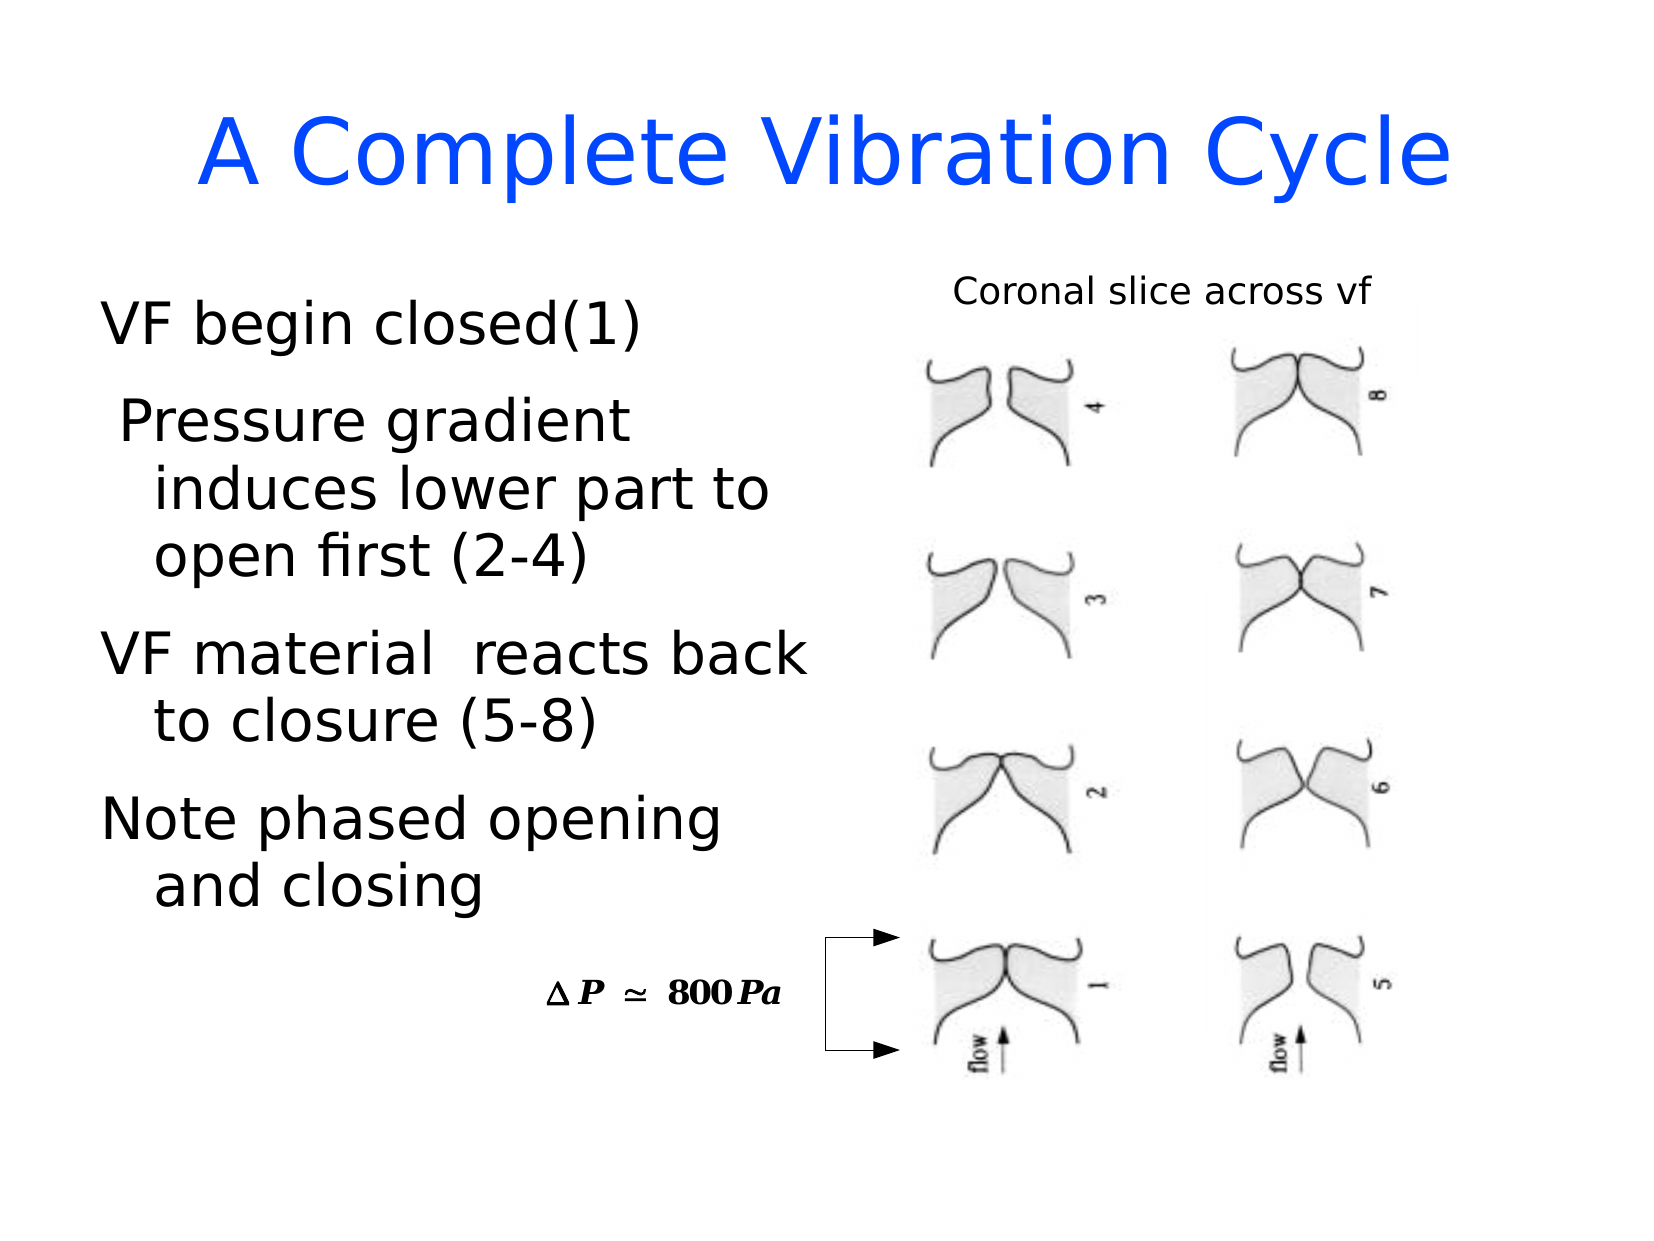

# A Complete Vibration Cycle
Coronal slice across vf
VF begin closed(1)
 Pressure gradient induces lower part to open first (2-4)
VF material reacts back to closure (5-8)
Note phased opening and closing